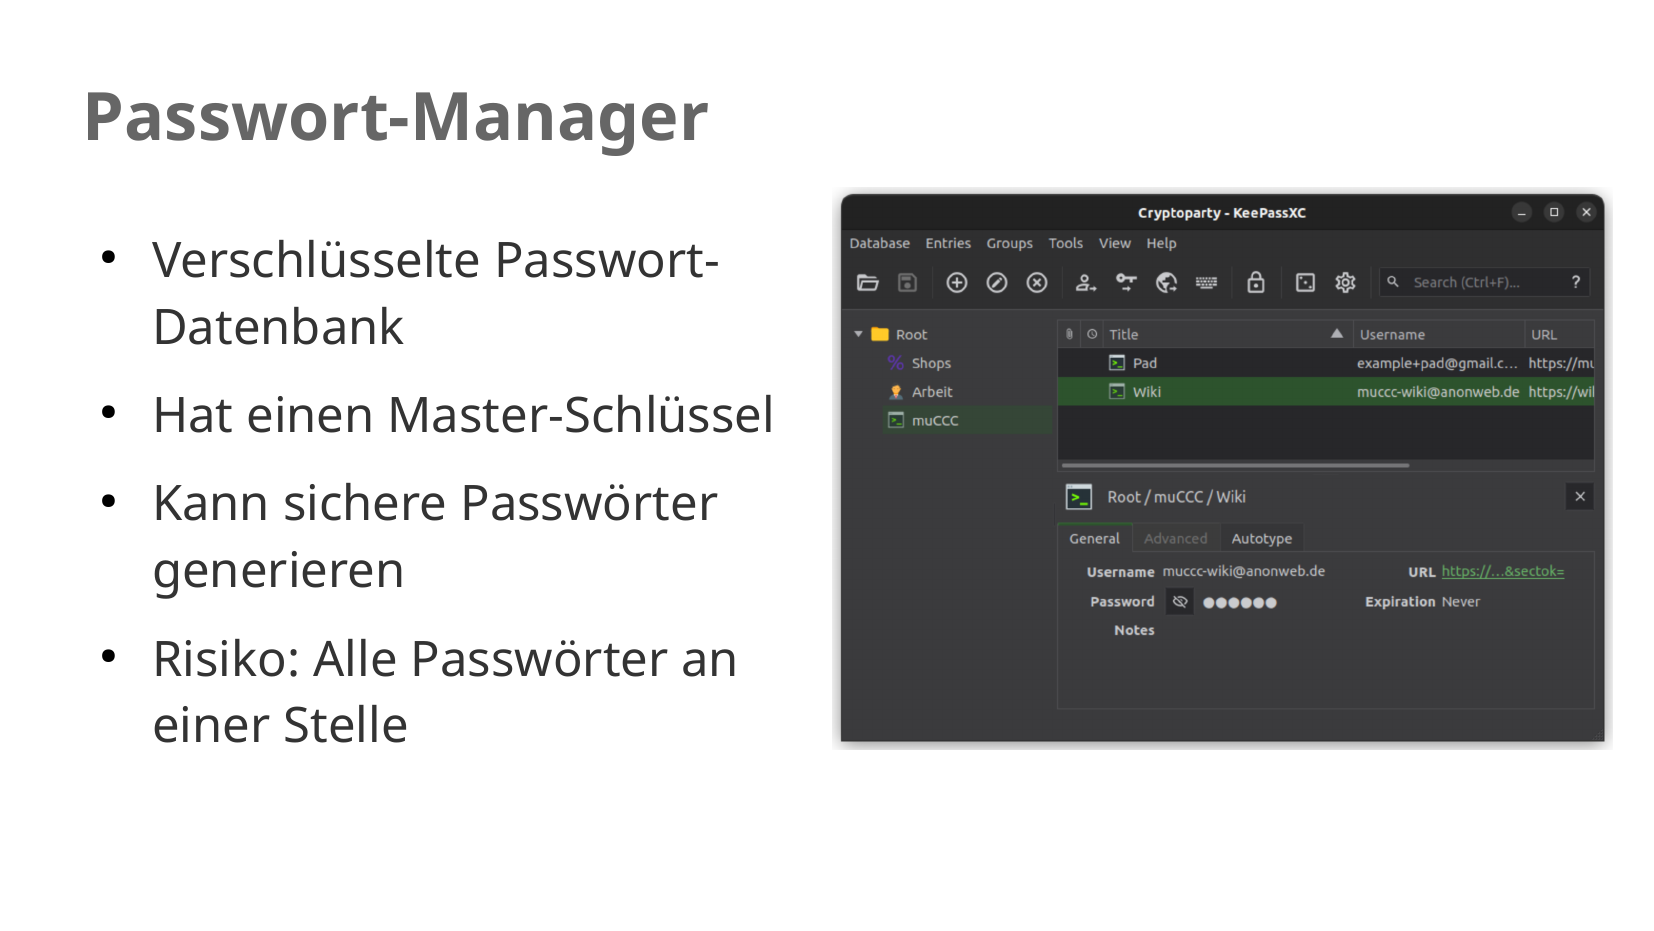

# Passwort-Manager
Verschlüsselte Passwort-Datenbank
Hat einen Master-Schlüssel
Kann sichere Passwörter generieren
Risiko: Alle Passwörter an einer Stelle